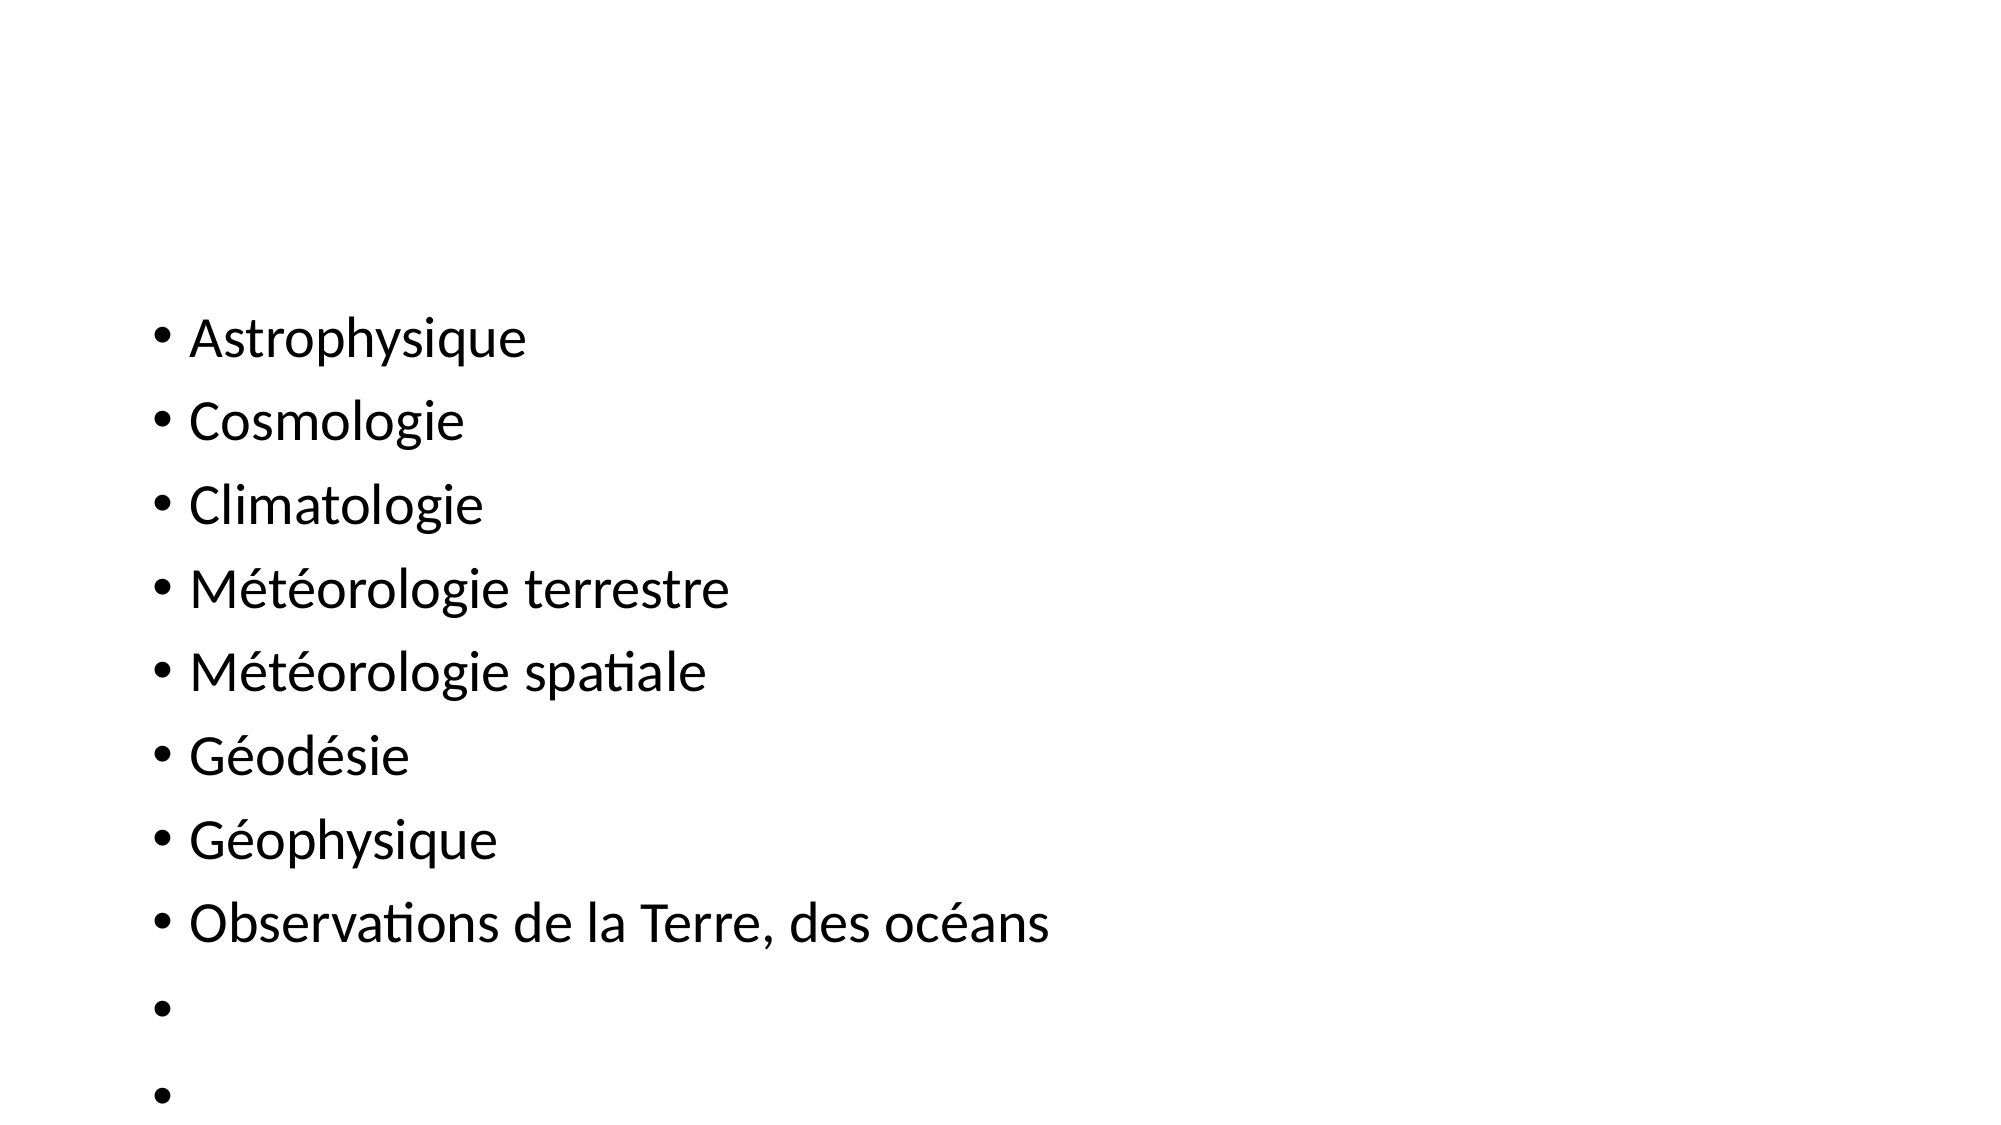

#
Astrophysique
Cosmologie
Climatologie
Météorologie terrestre
Météorologie spatiale
Géodésie
Géophysique
Observations de la Terre, des océans